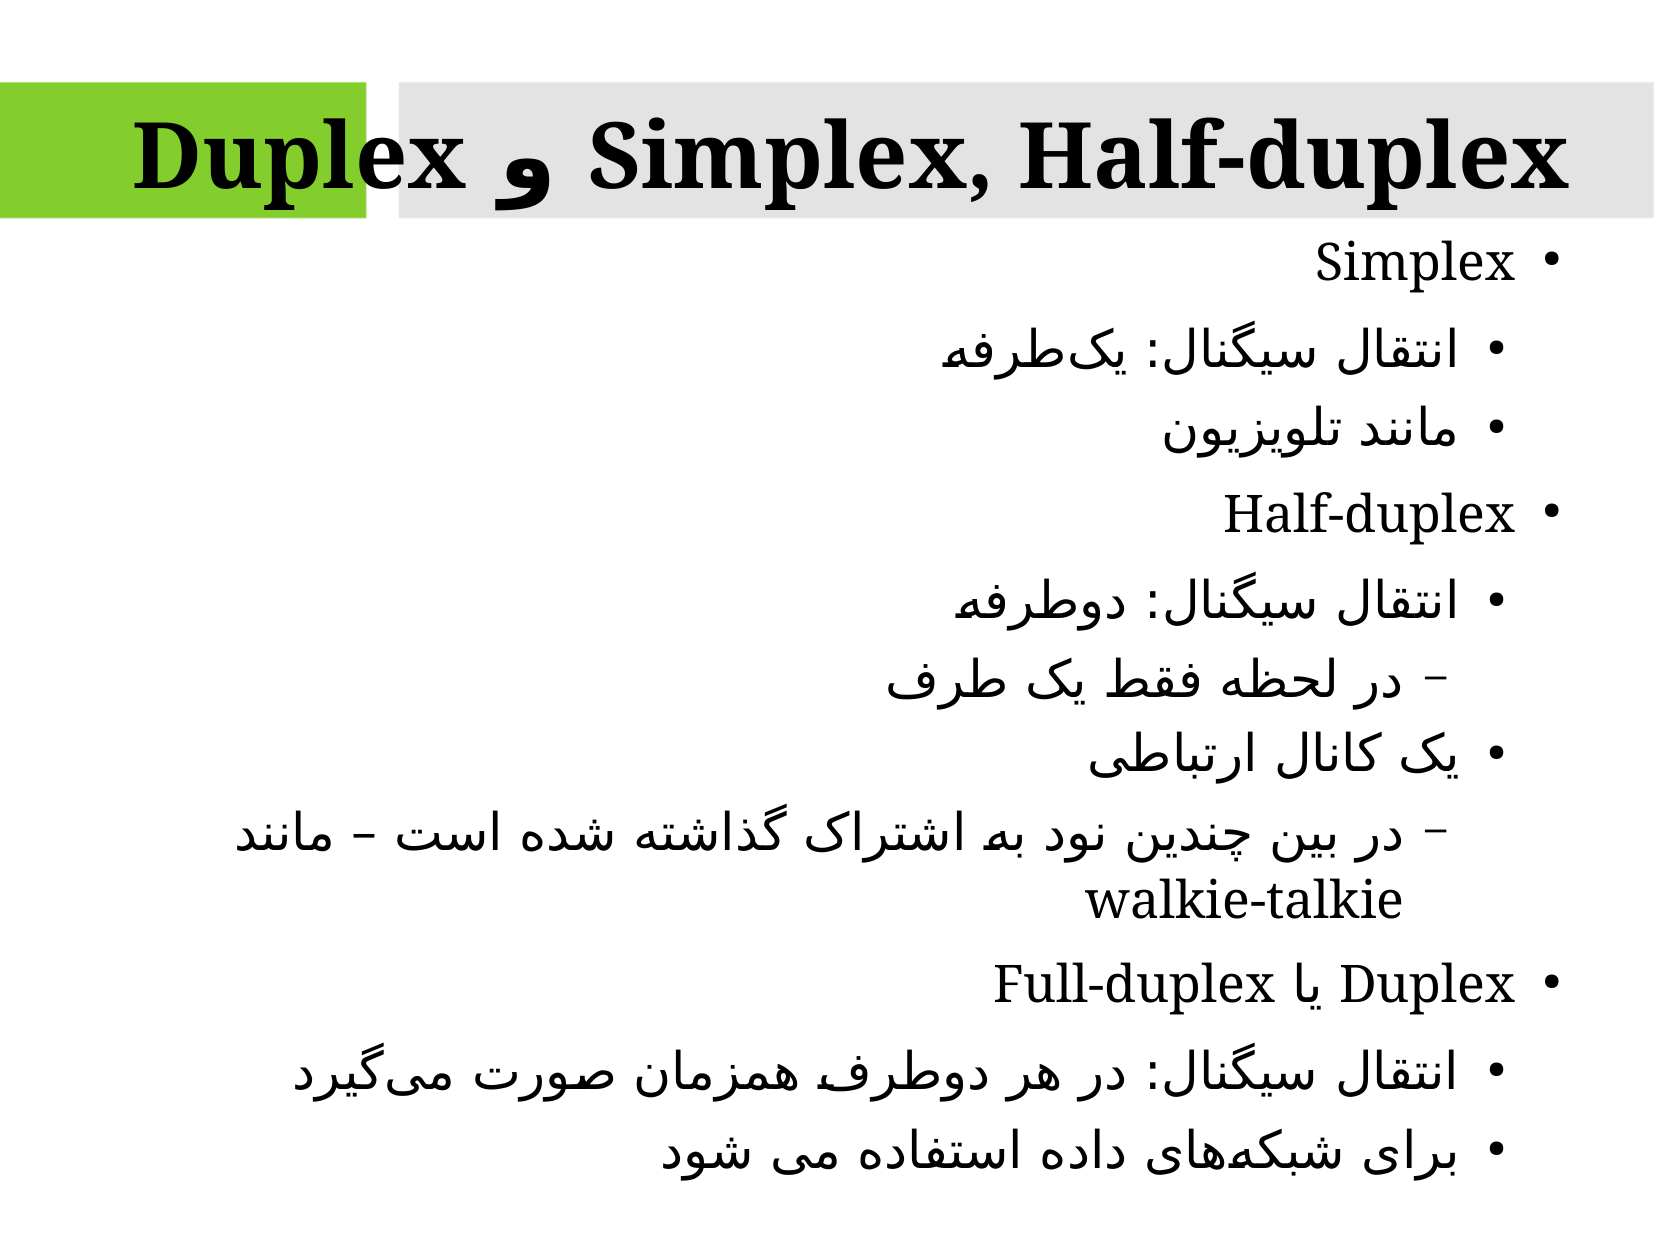

# Simplex, Half-duplex و Duplex
Simplex
انتقال سیگنال: یک‌طرفه
مانند تلویزیون
Half-duplex
انتقال سیگنال: دوطرفه
در لحظه فقط یک طرف
یک کانال ارتباطی
در بین چندین نود به اشتراک گذاشته شده است – مانند walkie-talkie
Duplex یا Full-duplex
انتقال سیگنال: در هر دوطرف همزمان صورت می‌گیرد
برای شبکه‌های داده استفاده می شود